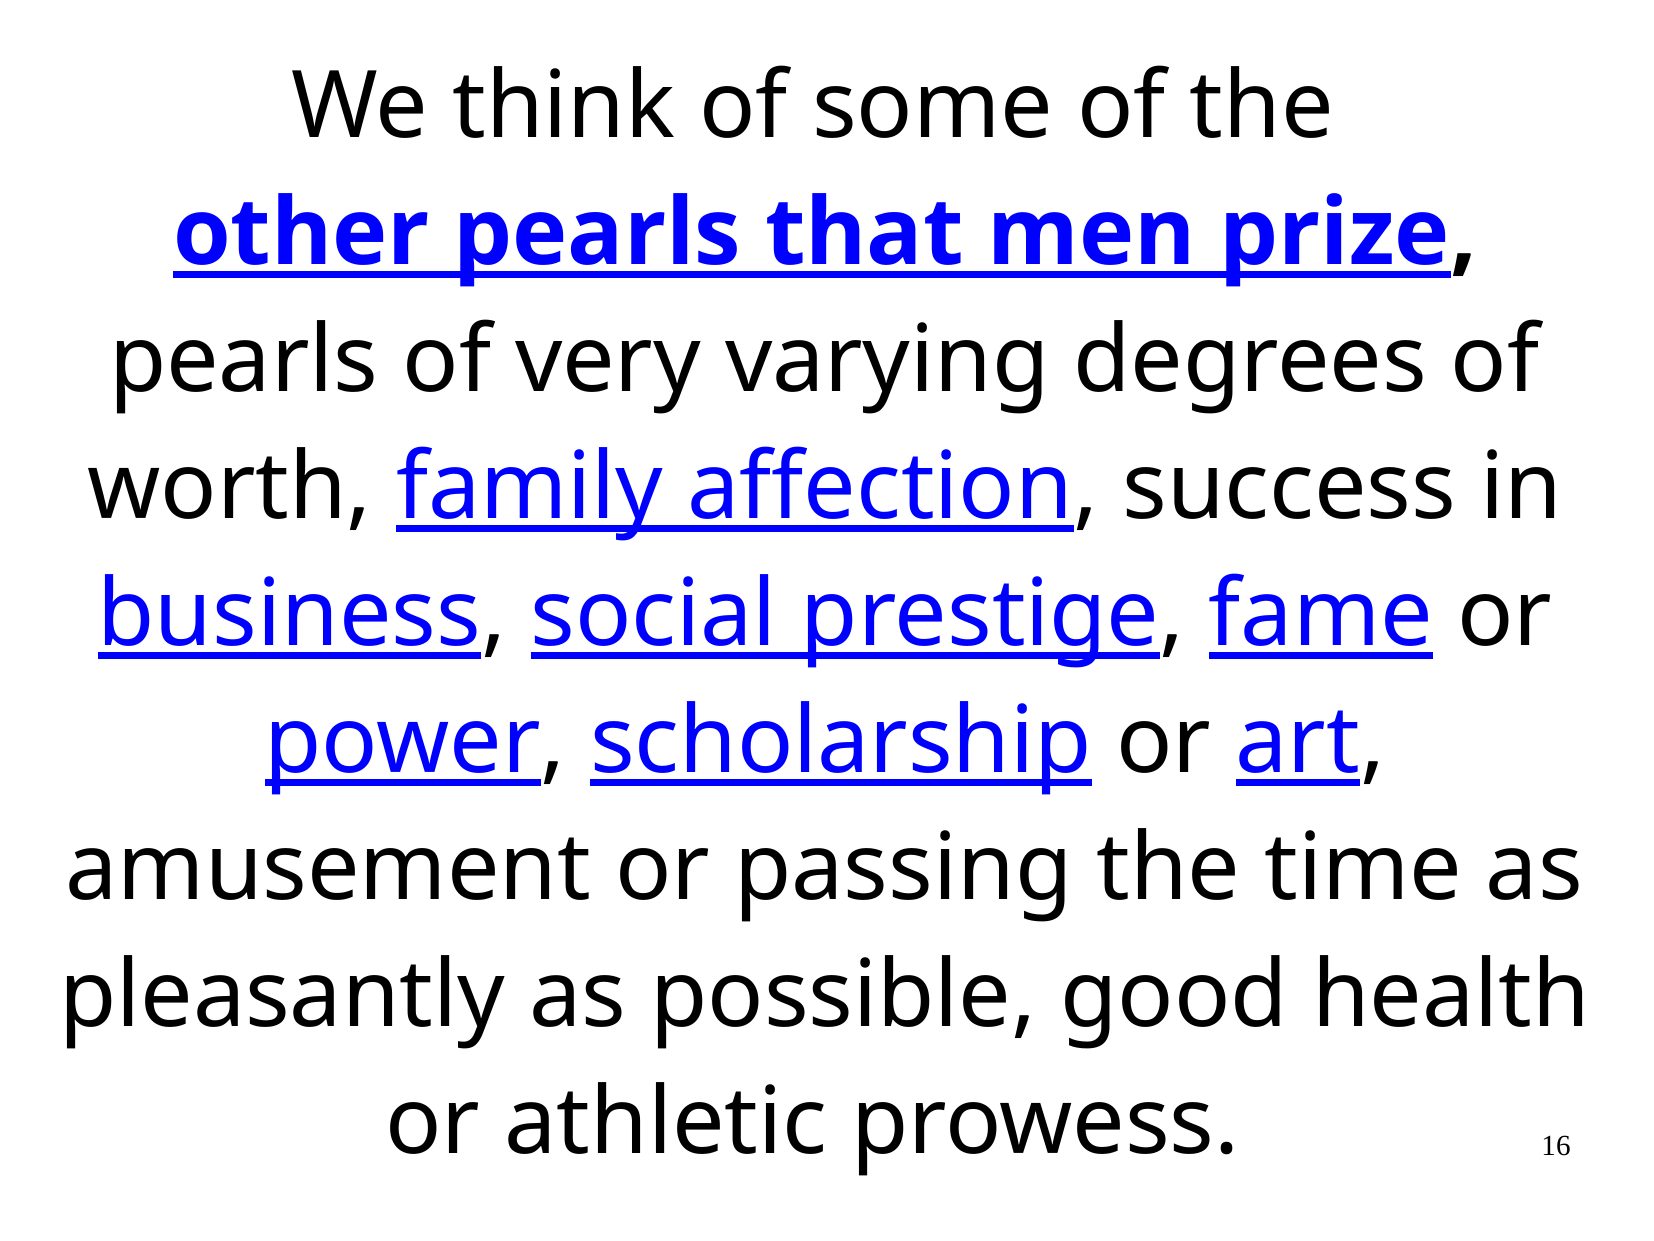

# We think of some of the other pearls that men prize, pearls of very varying degrees of worth, family affection, success in business, social prestige, fame or power, scholarship or art, amusement or passing the time as pleasantly as possible, good health or athletic prowess.
16